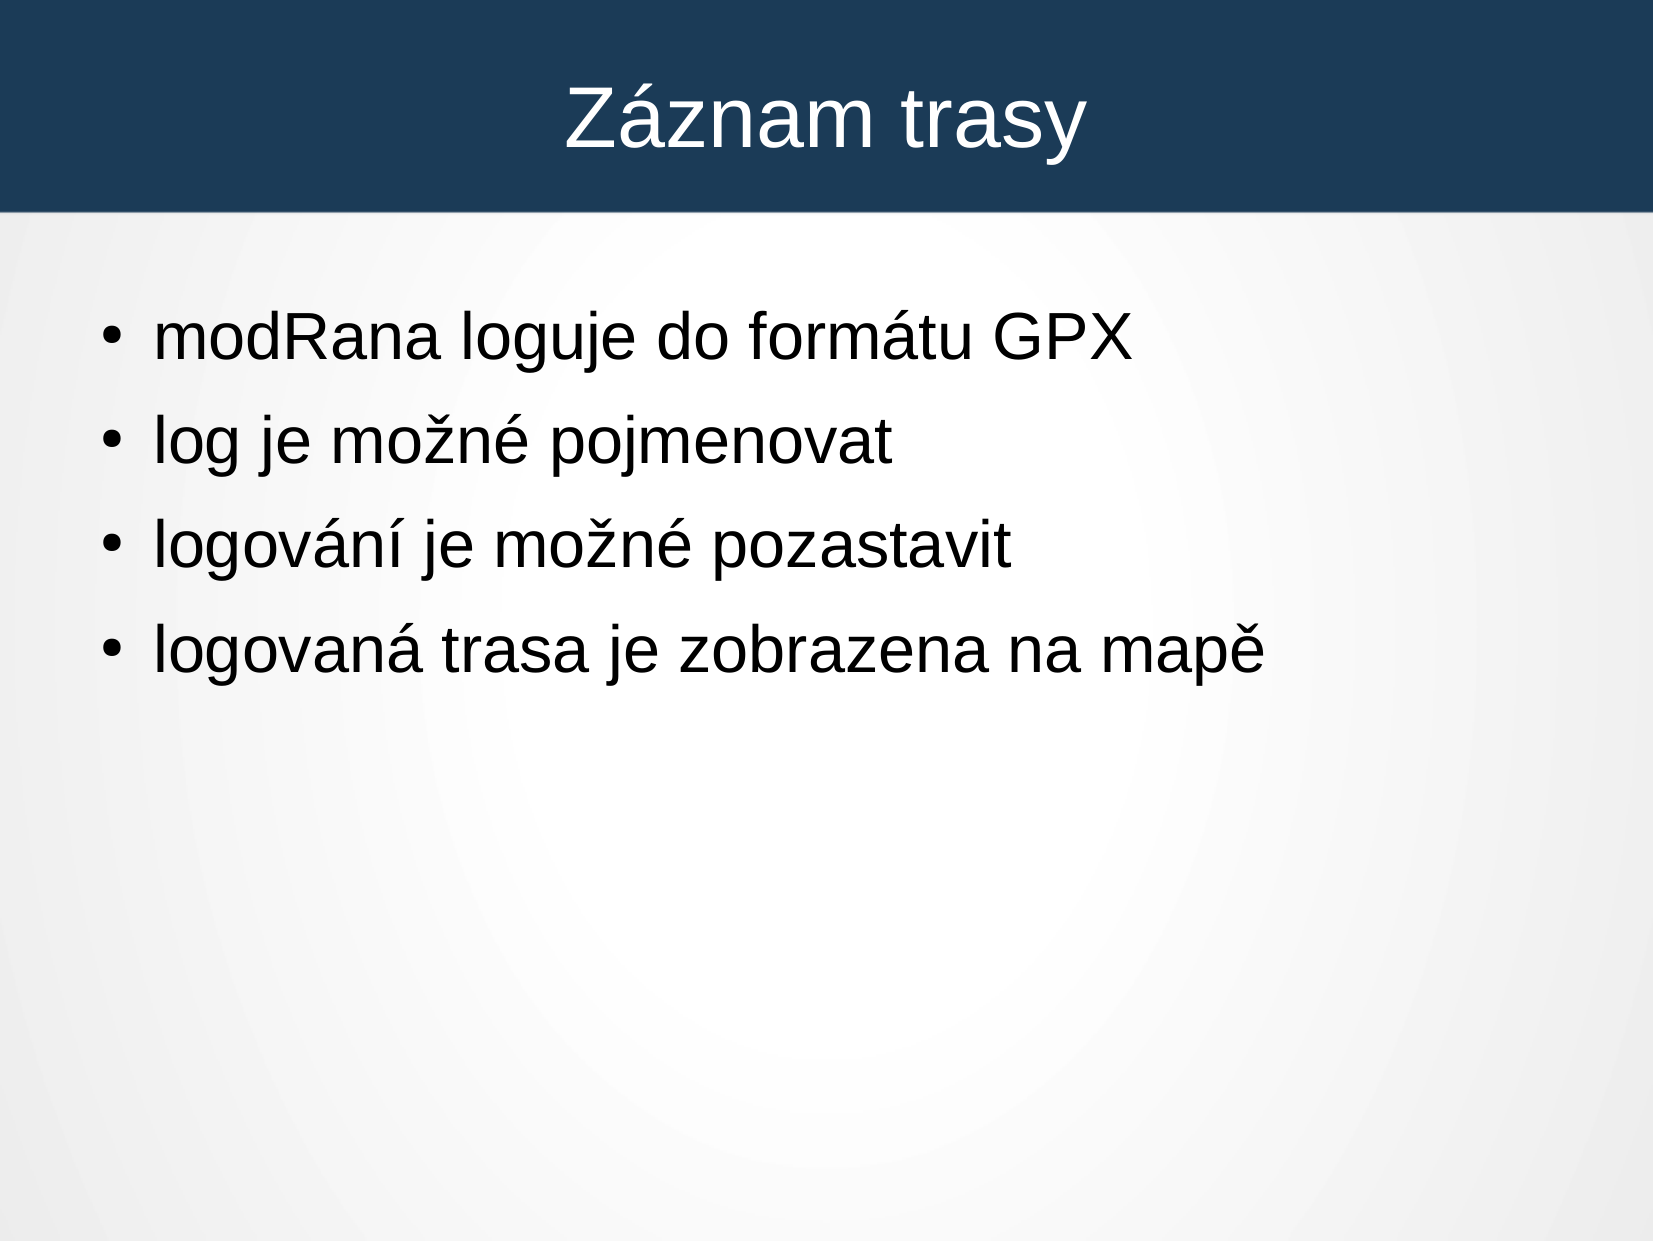

# Záznam trasy
modRana loguje do formátu GPX
log je možné pojmenovat
logování je možné pozastavit
logovaná trasa je zobrazena na mapě
11